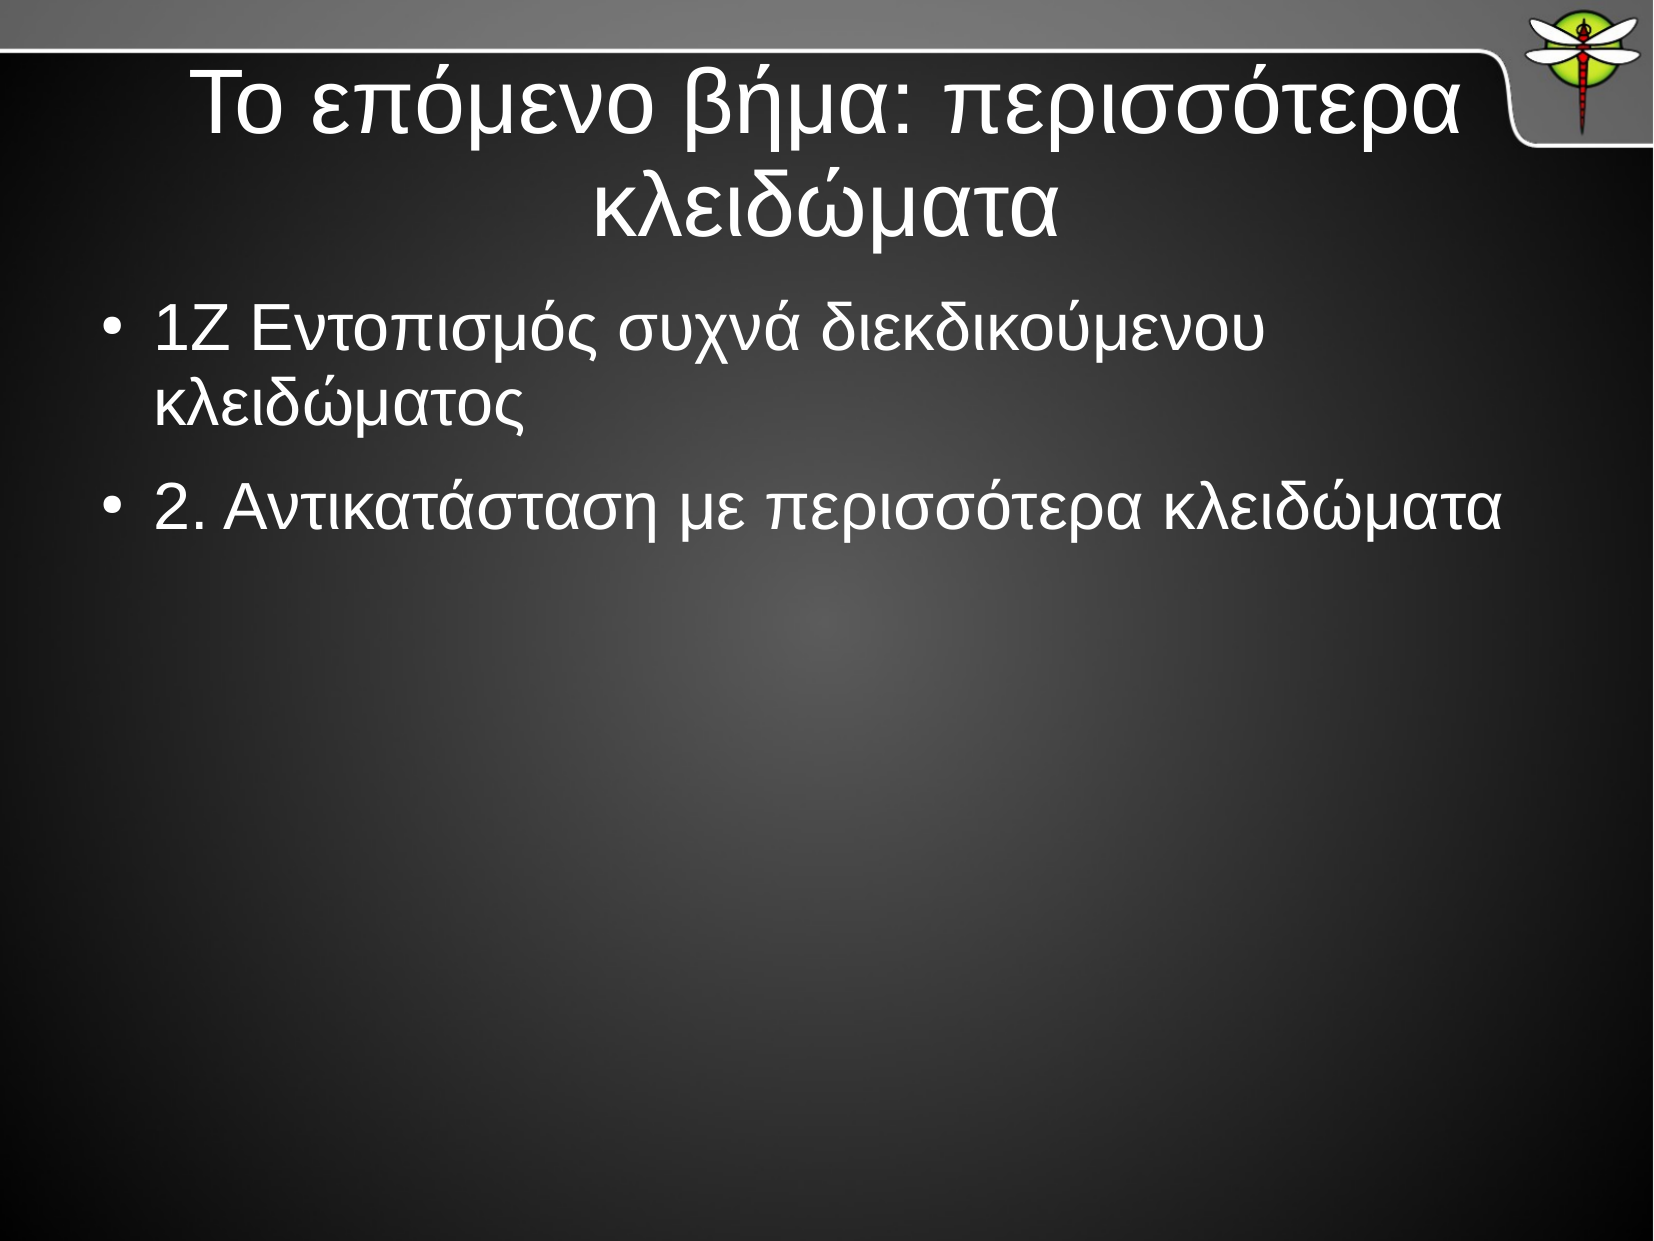

# Το επόμενο βήμα: περισσότερα κλειδώματα
1Ζ Εντοπισμός συχνά διεκδικούμενου κλειδώματος
2. Αντικατάσταση με περισσότερα κλειδώματα